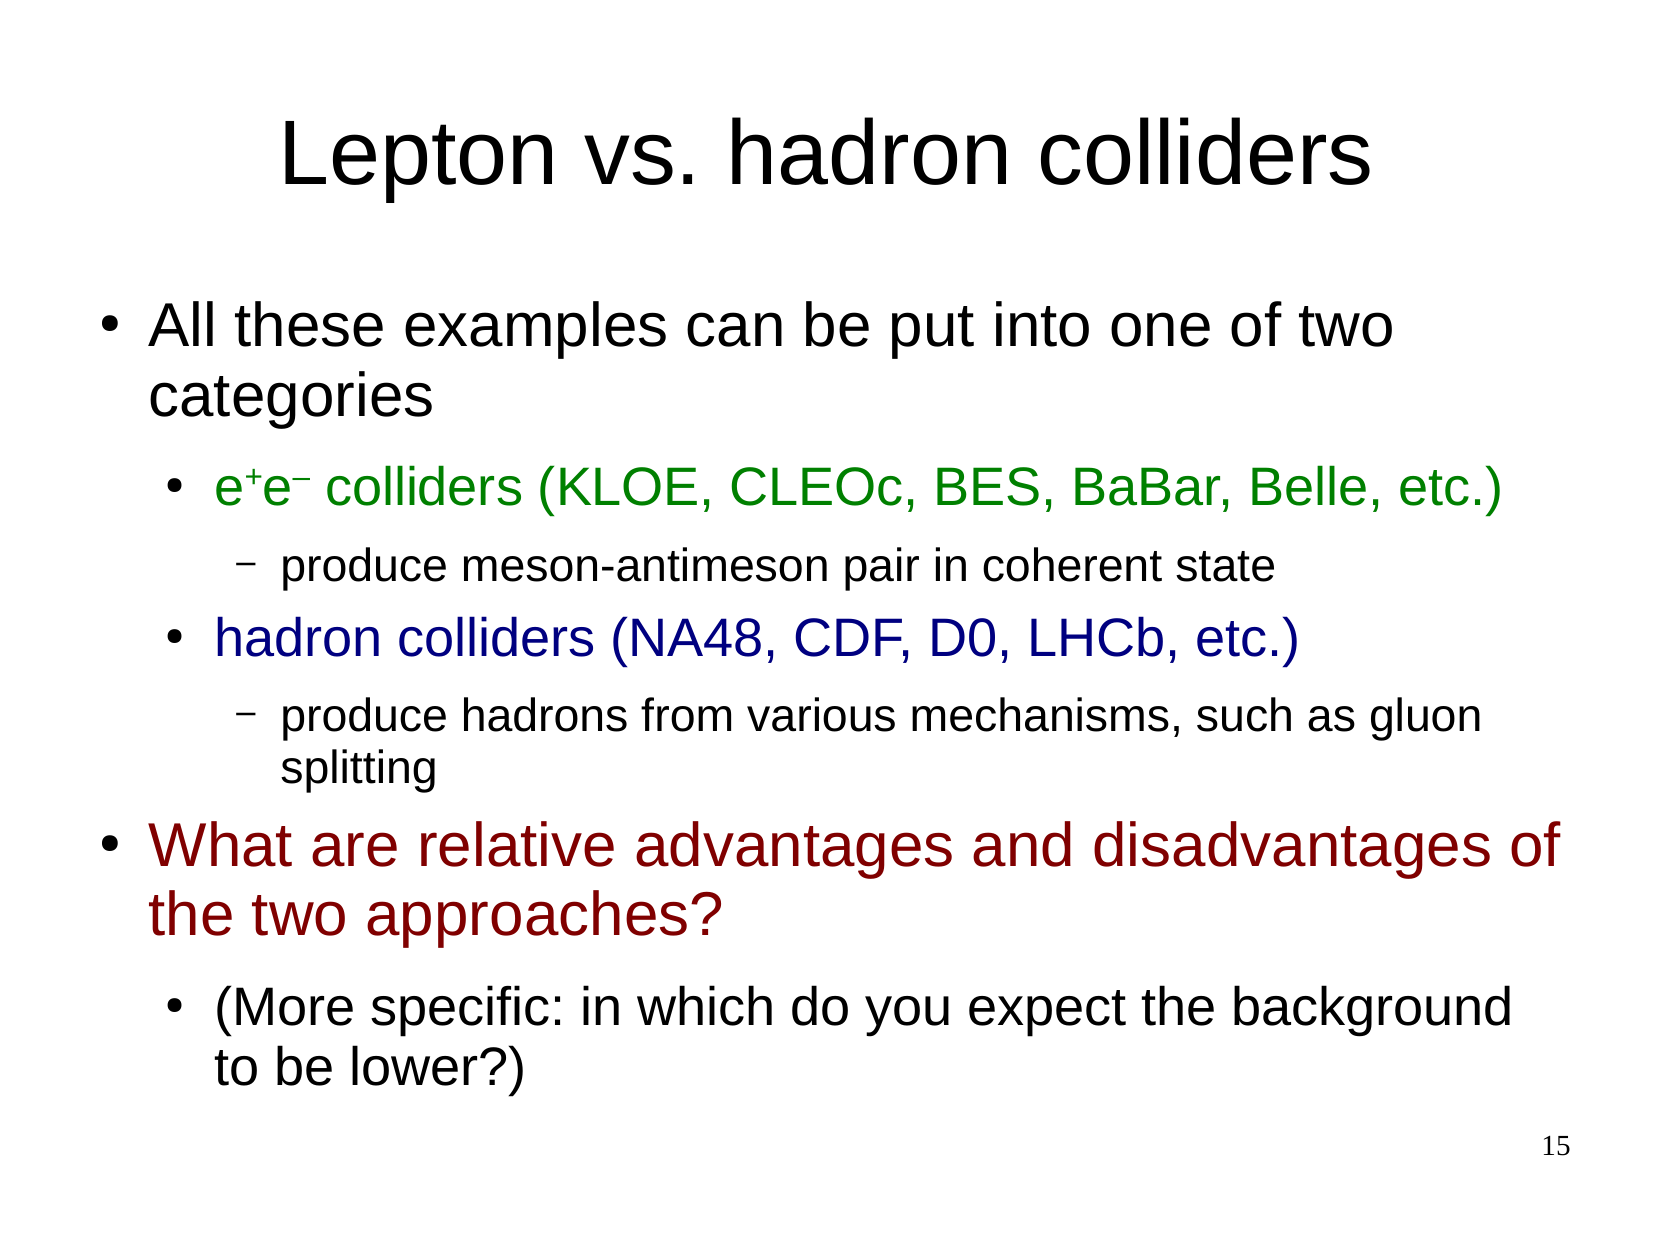

# Lepton vs. hadron colliders
All these examples can be put into one of two categories
e+e– colliders (KLOE, CLEOc, BES, BaBar, Belle, etc.)
produce meson-antimeson pair in coherent state
hadron colliders (NA48, CDF, D0, LHCb, etc.)
produce hadrons from various mechanisms, such as gluon splitting
What are relative advantages and disadvantages of the two approaches?
(More specific: in which do you expect the background to be lower?)
15